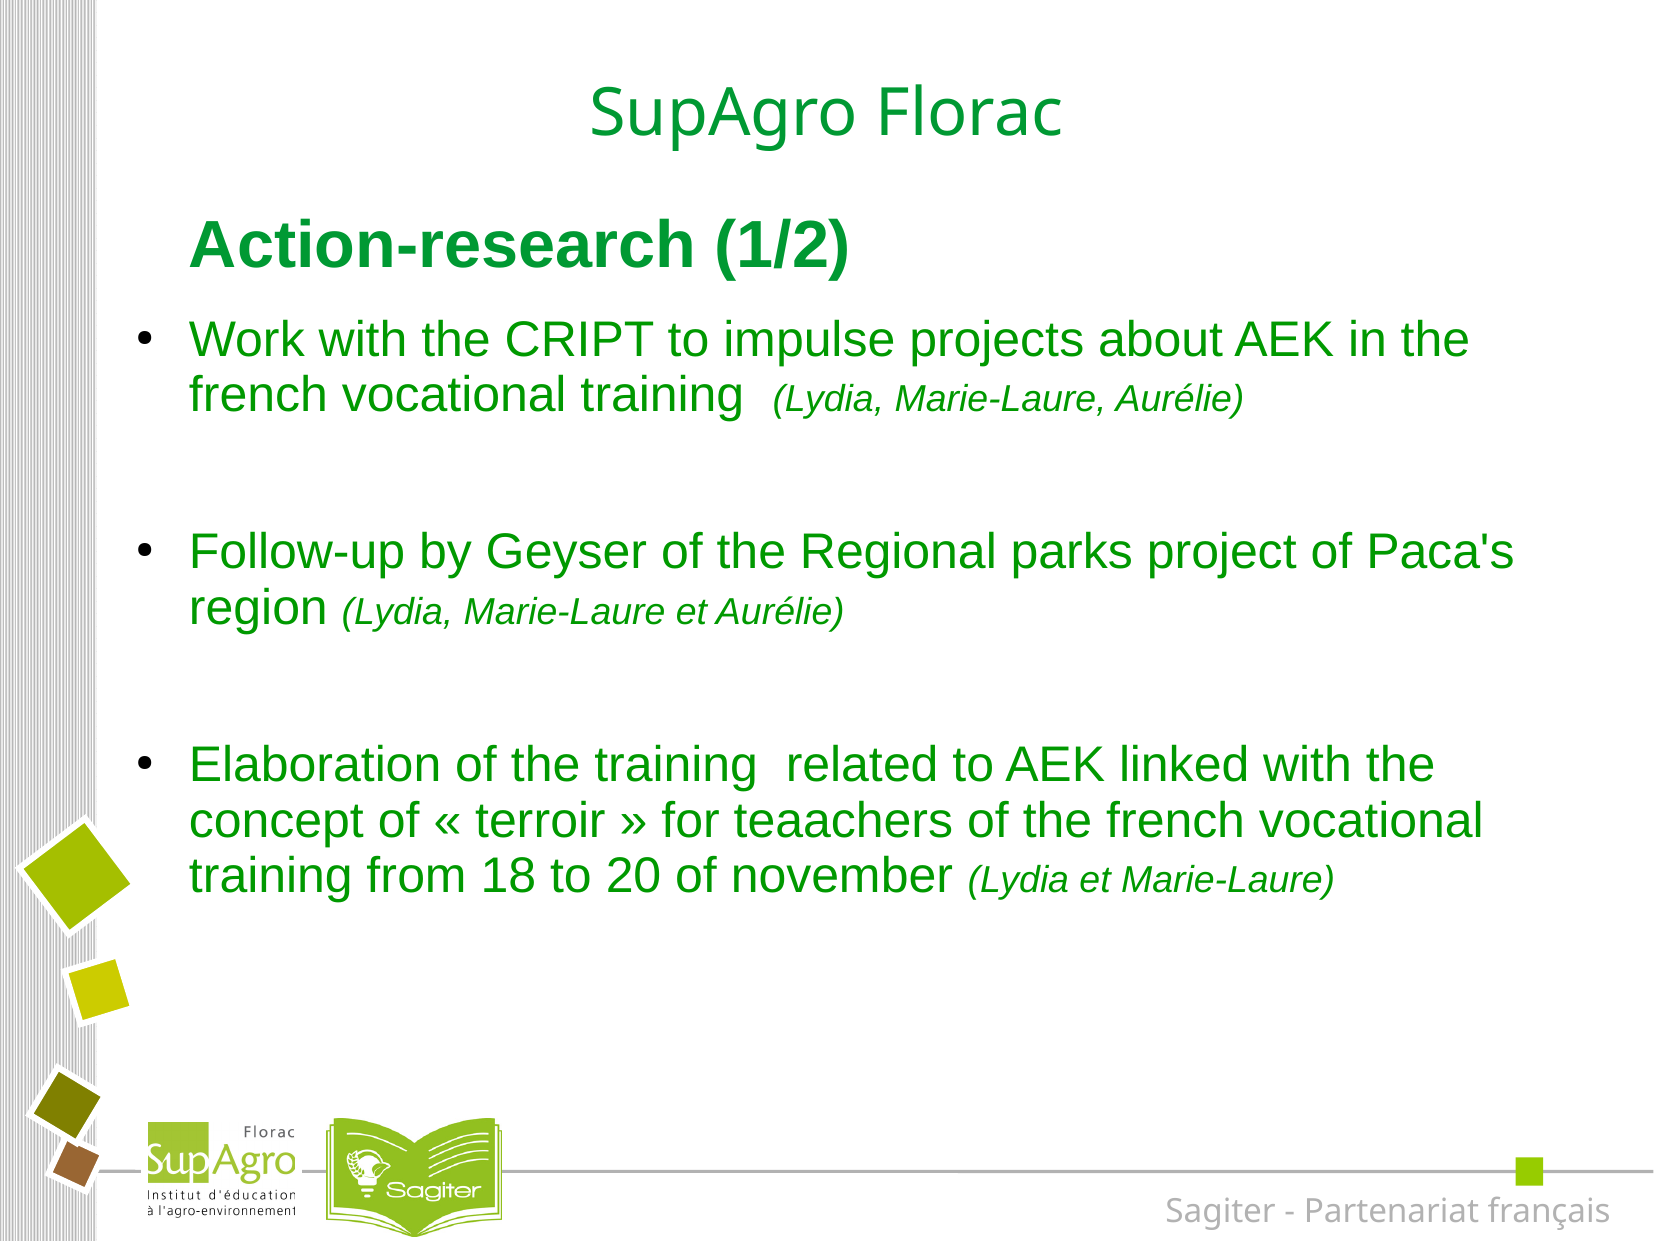

# SupAgro Florac
Action-research (1/2)
Work with the CRIPT to impulse projects about AEK in the french vocational training (Lydia, Marie-Laure, Aurélie)
Follow-up by Geyser of the Regional parks project of Paca's region (Lydia, Marie-Laure et Aurélie)
Elaboration of the training related to AEK linked with the concept of « terroir » for teaachers of the french vocational training from 18 to 20 of november (Lydia et Marie-Laure)
Sagiter - Partenariat français